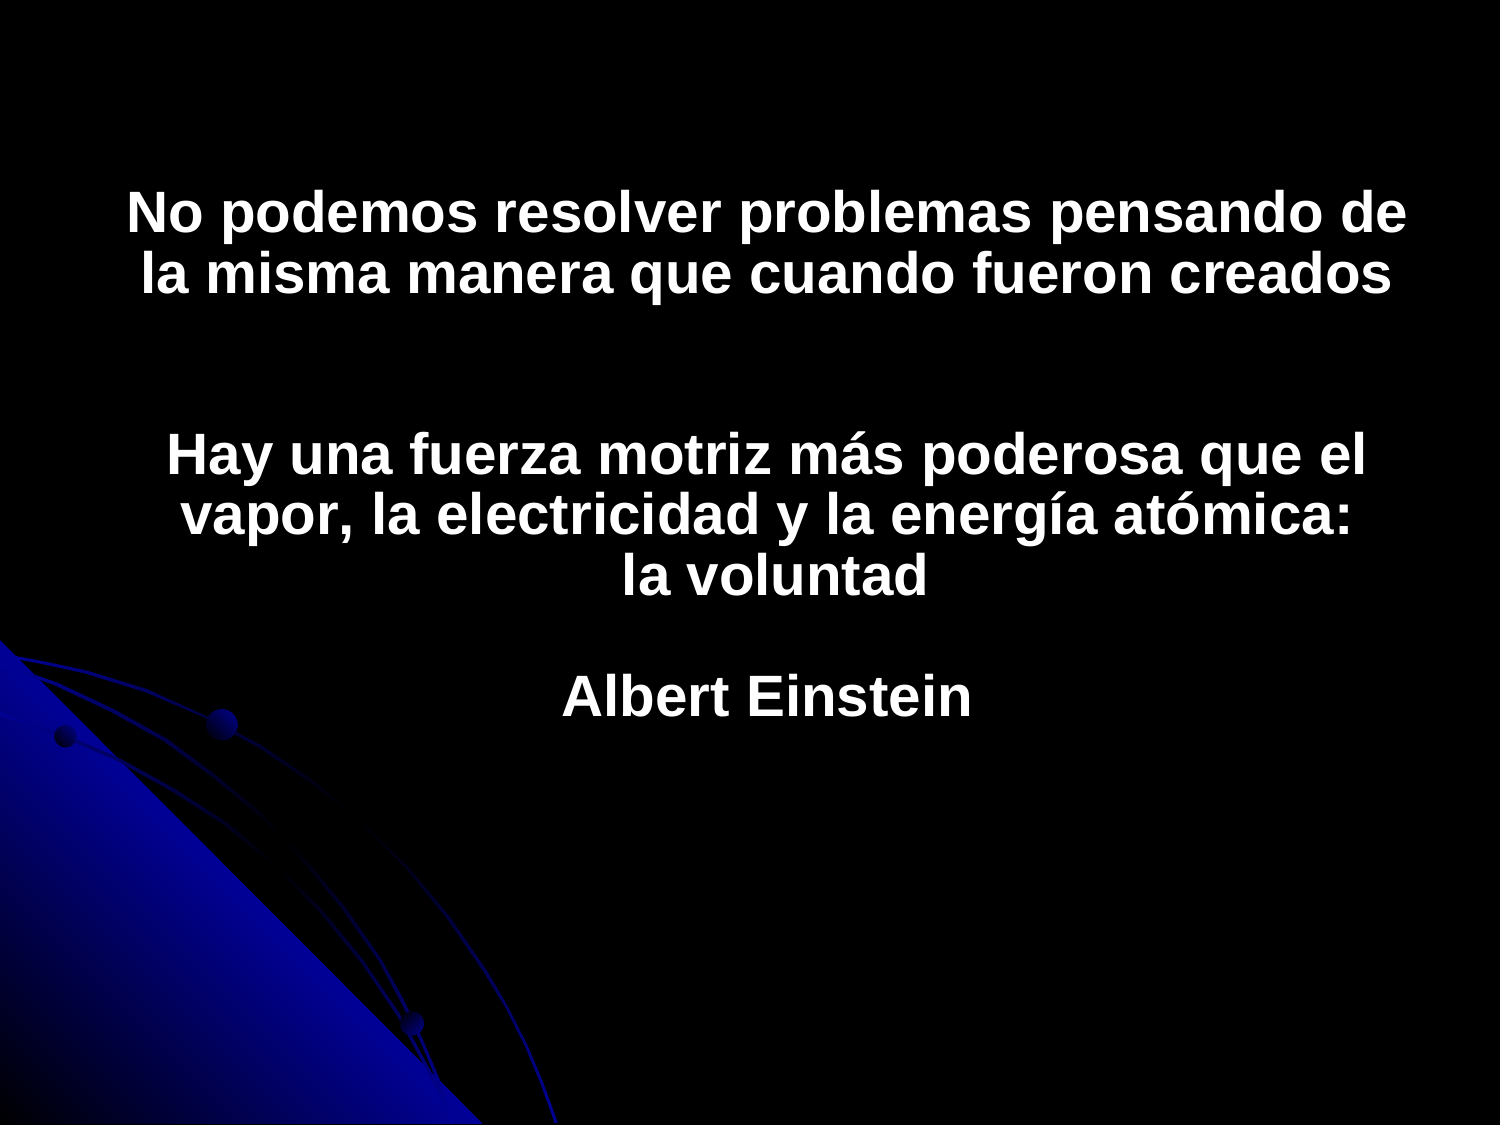

No podemos resolver problemas pensando de la misma manera que cuando fueron creados
Hay una fuerza motriz más poderosa que el vapor, la electricidad y la energía atómica:
 la voluntad
Albert Einstein